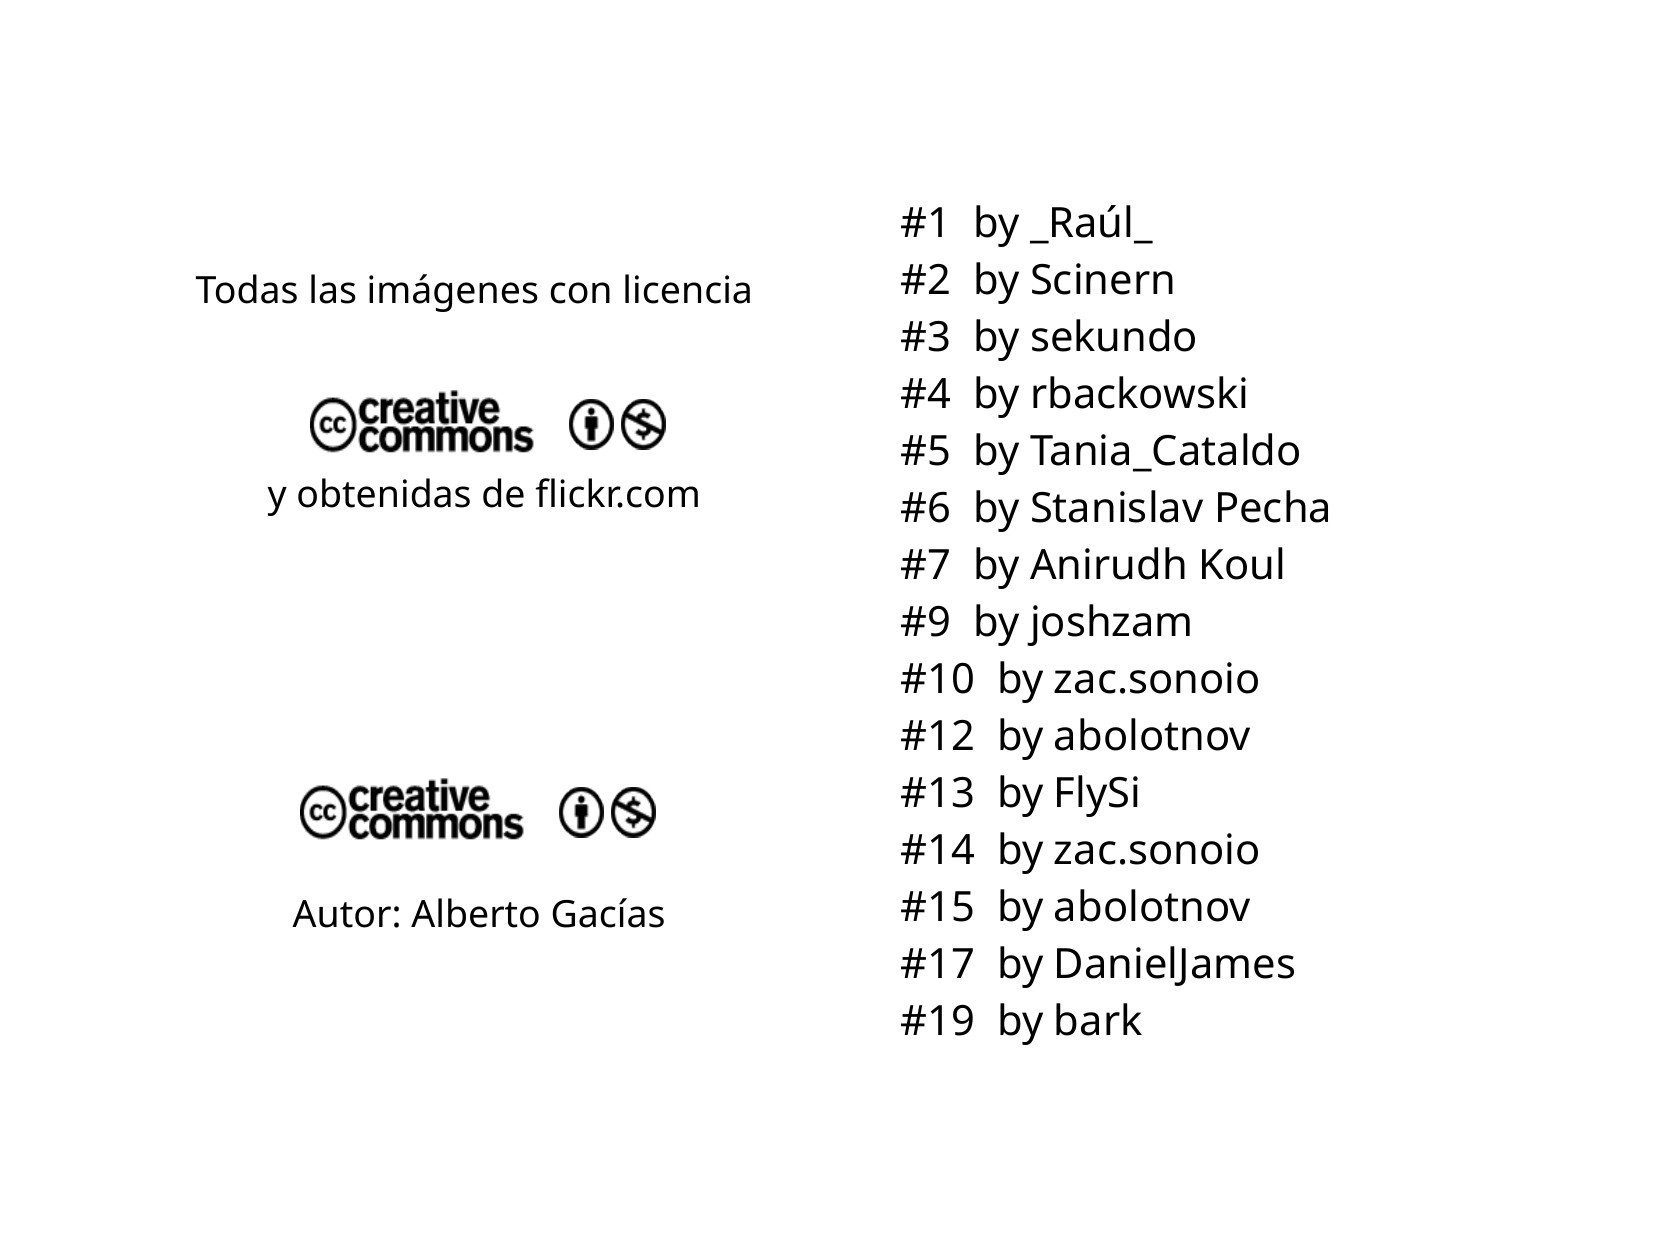

Todas las imágenes con licencia
 y obtenidas de flickr.com
Autor: Alberto Gacías
#1 by _Raúl_
#2 by Scinern
#3 by sekundo
#4 by rbackowski
#5 by Tania_Cataldo
#6 by Stanislav Pecha
#7 by Anirudh Koul
#9 by joshzam
#10 by zac.sonoio
#12 by abolotnov
#13 by FlySi
#14 by zac.sonoio
#15 by abolotnov
#17 by DanielJames
#19 by bark